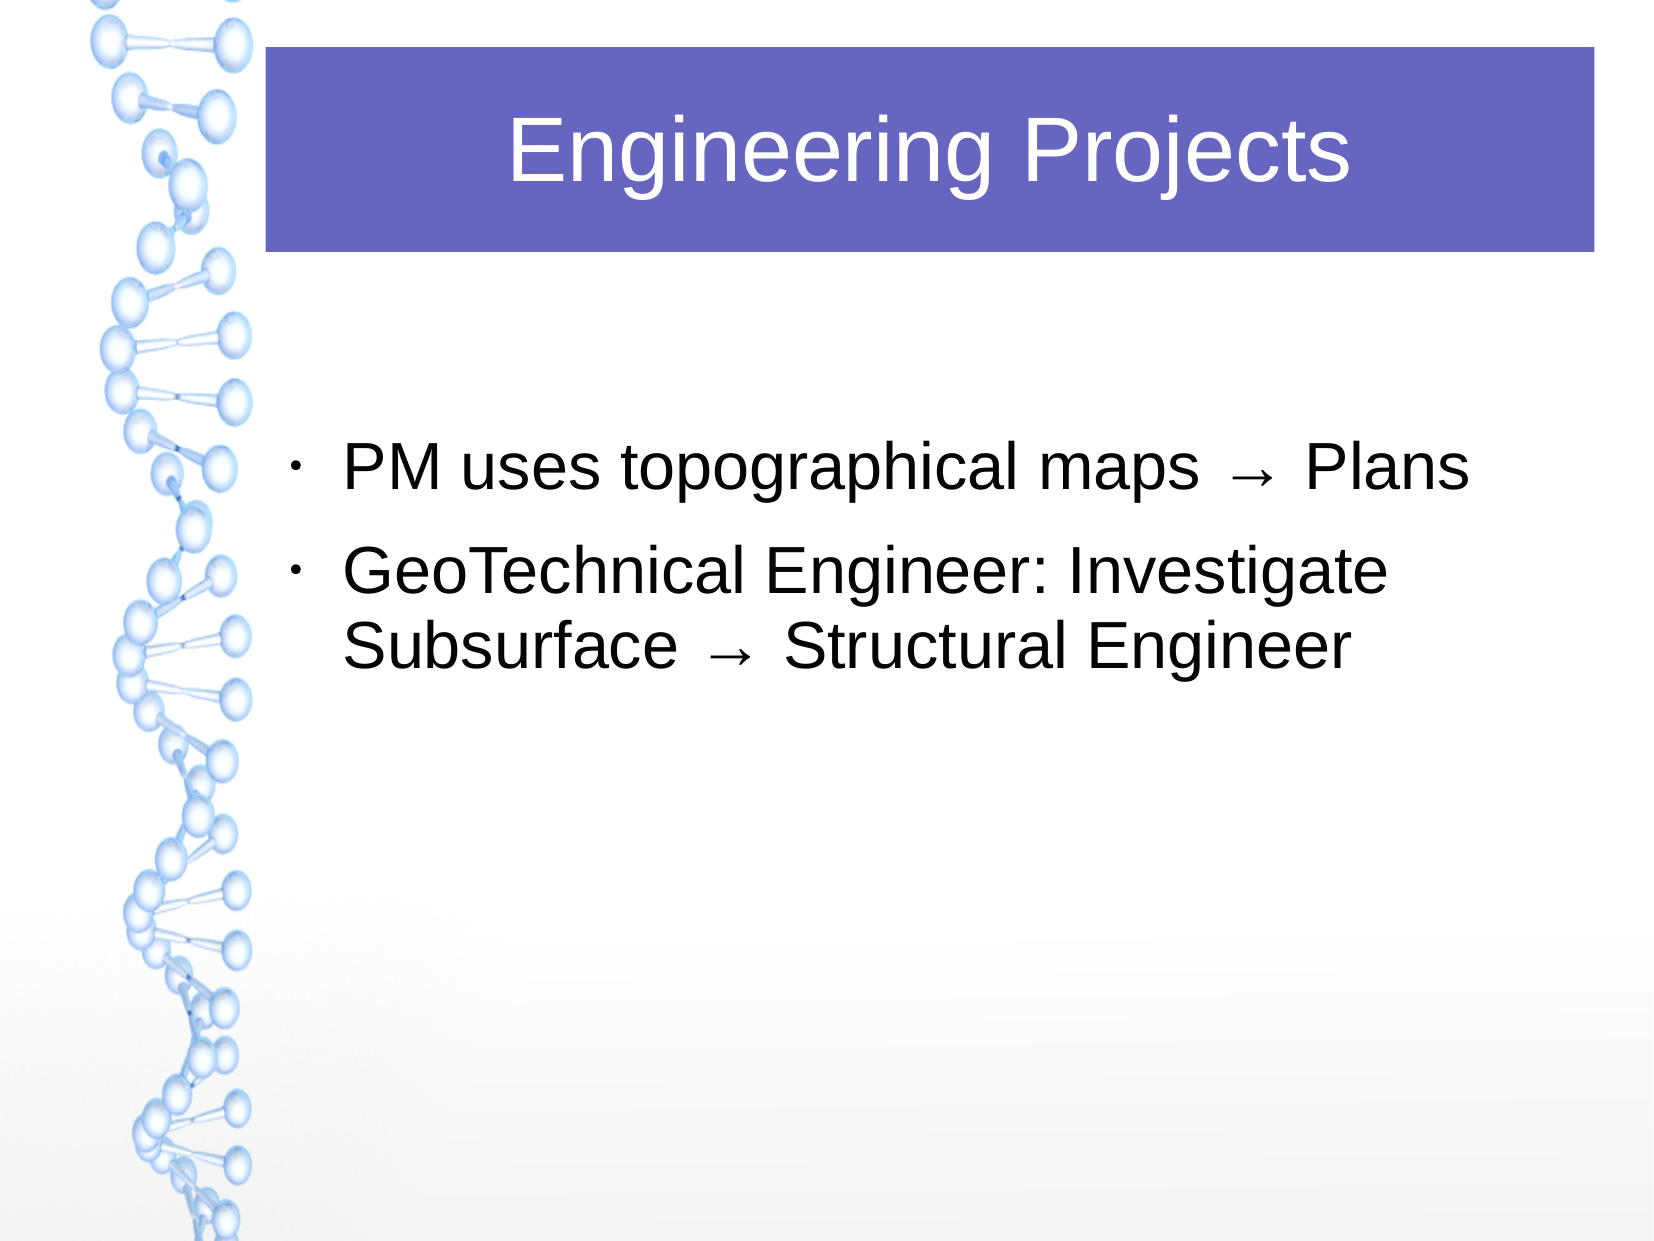

# Engineering Projects
PM uses topographical maps → Plans
GeoTechnical Engineer: Investigate Subsurface → Structural Engineer